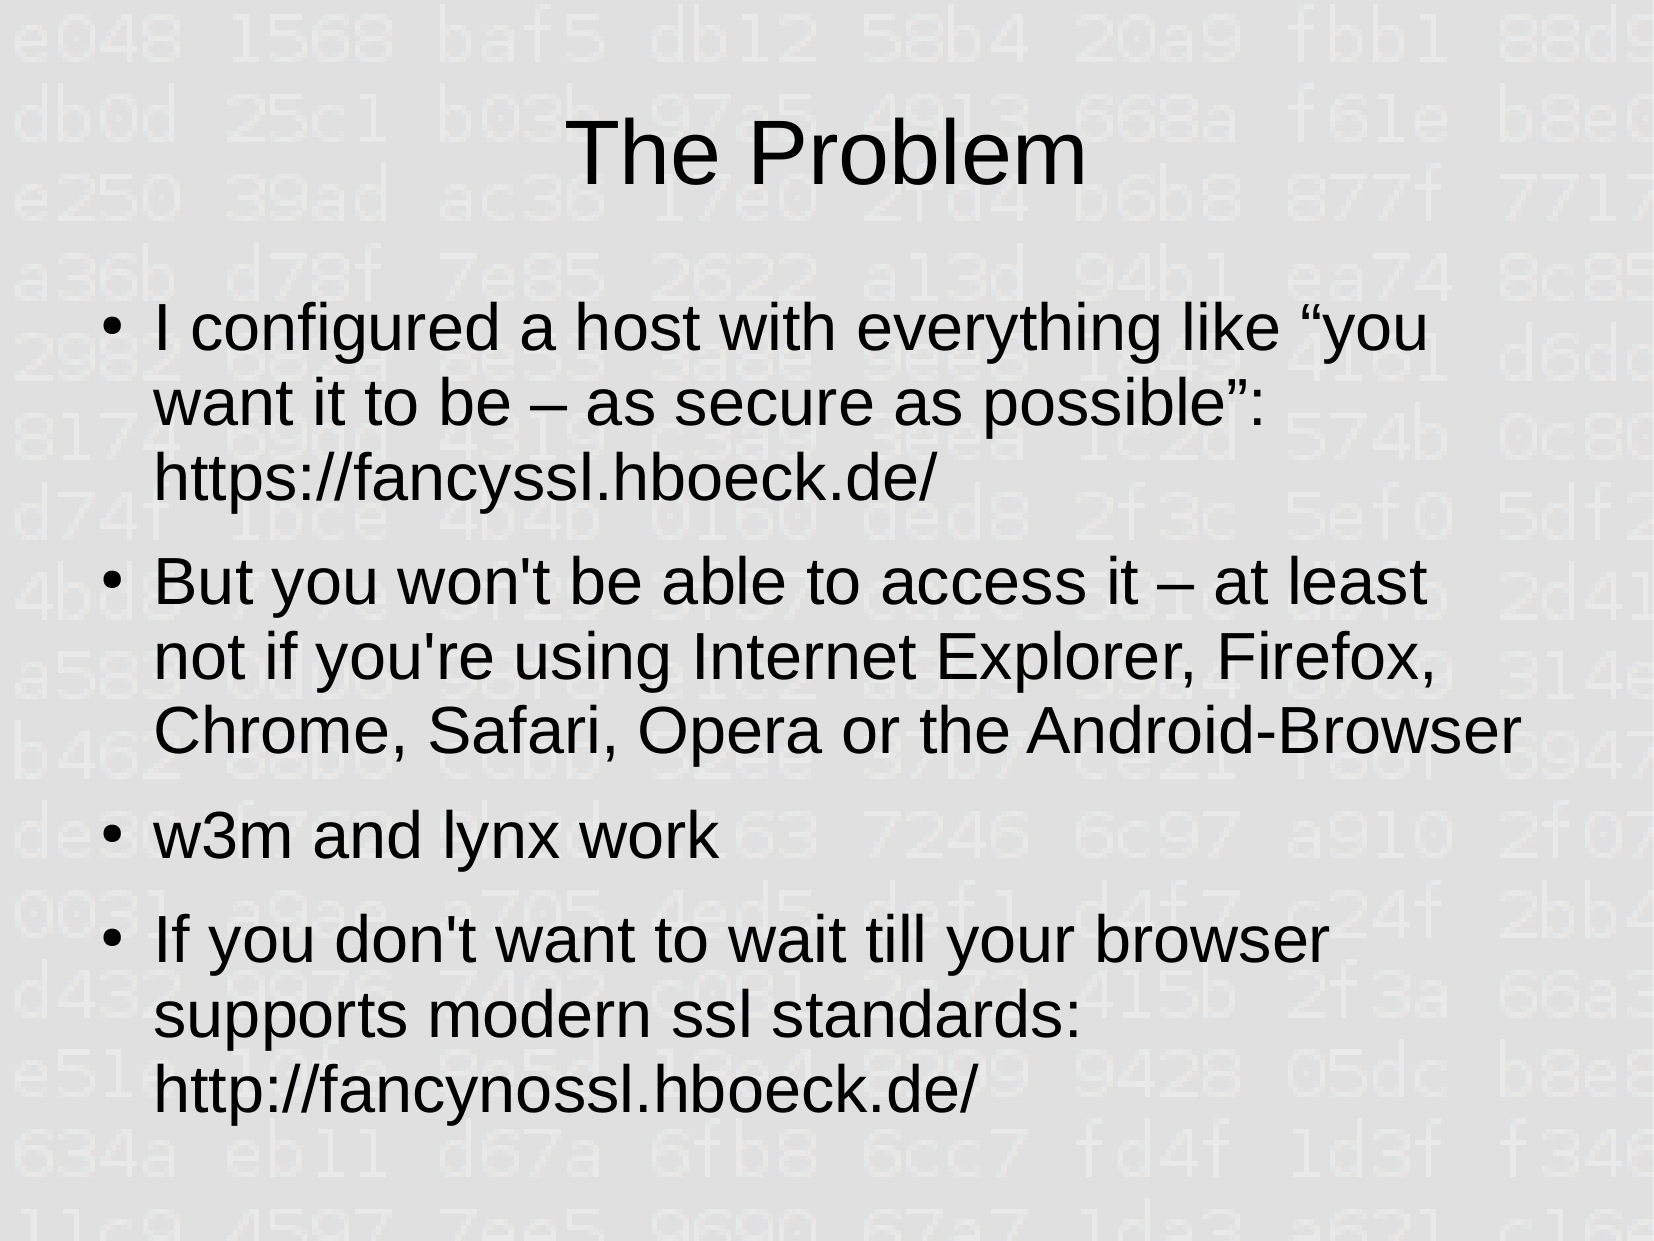

# The Problem
I configured a host with everything like “you want it to be – as secure as possible”:
https://fancyssl.hboeck.de/
But you won't be able to access it – at least not if you're using Internet Explorer, Firefox, Chrome, Safari, Opera or the Android-Browser
w3m and lynx work
If you don't want to wait till your browser supports modern ssl standards:
http://fancynossl.hboeck.de/